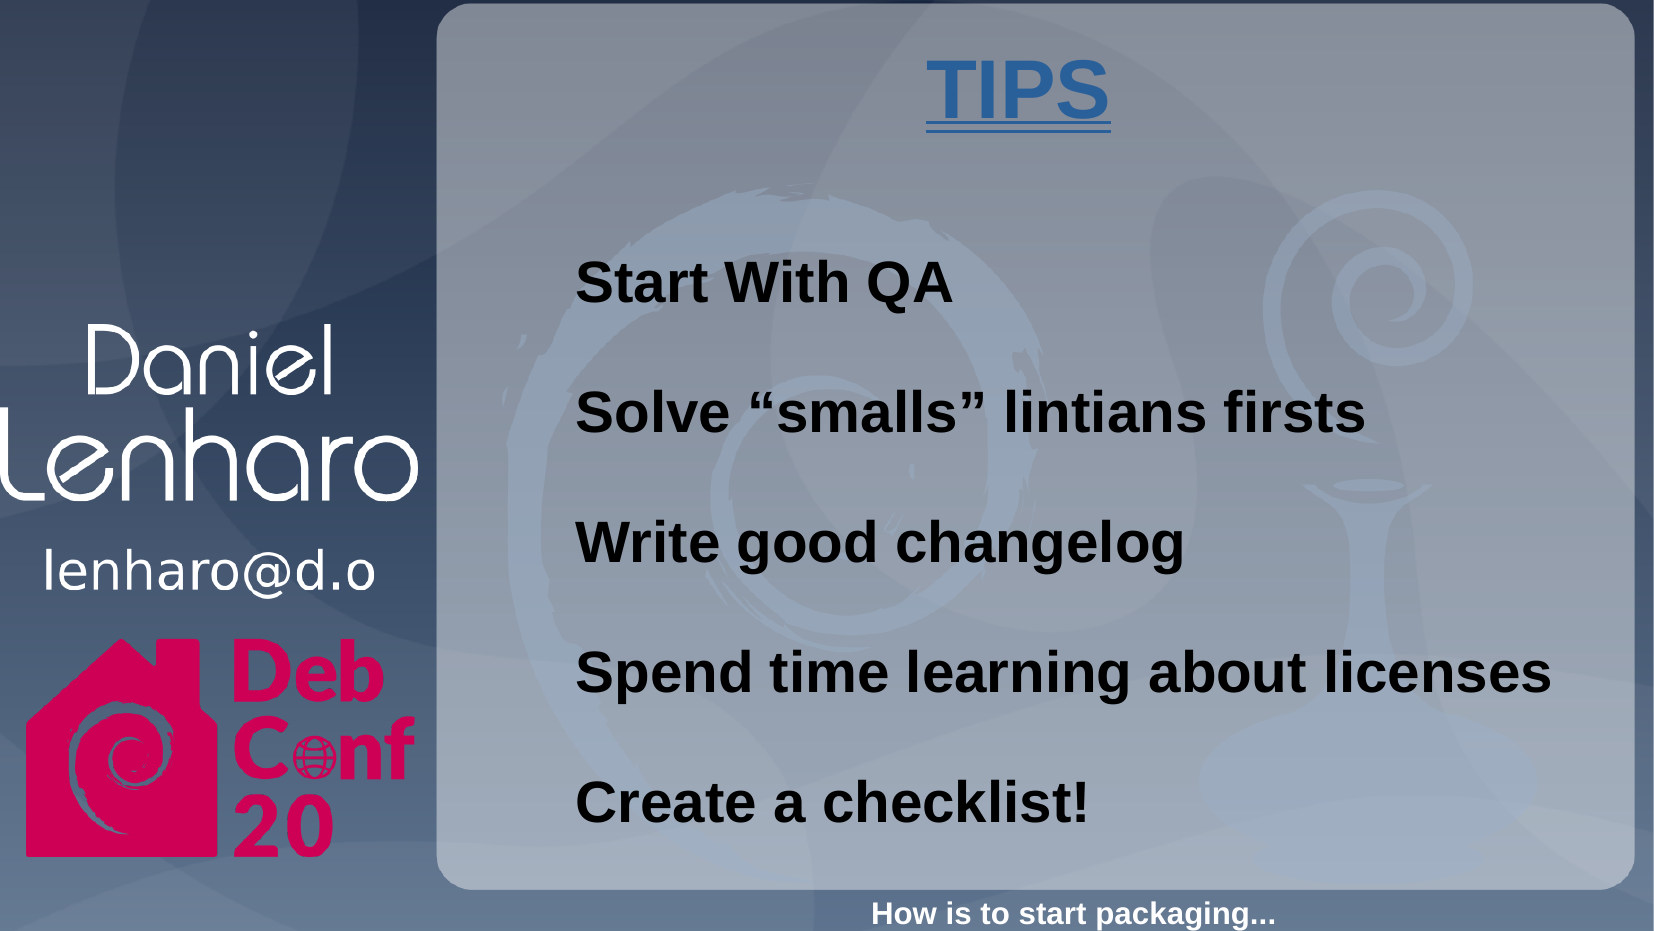

# TIPS
Start With QA
Solve “smalls” lintians firsts
Write good changelog
Spend time learning about licenses
Create a checklist!
How is to start packaging...